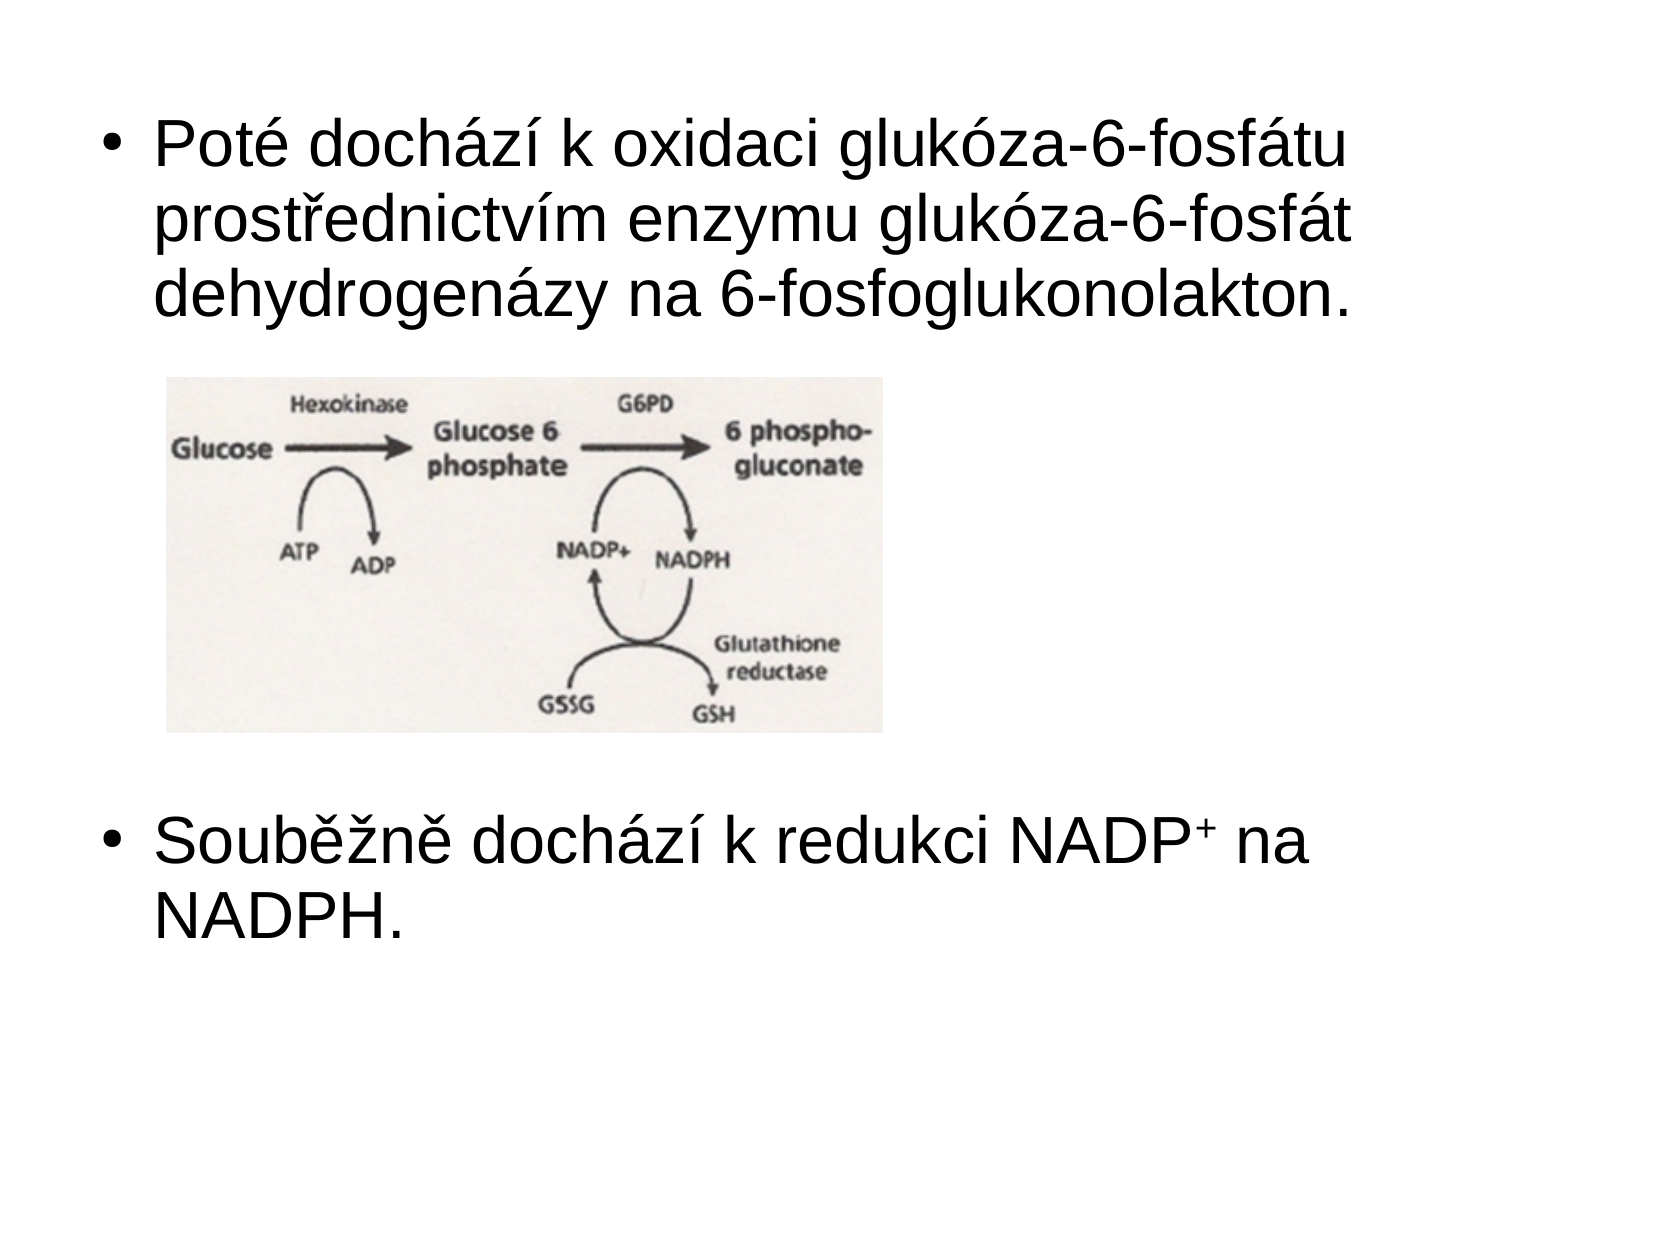

# Poté dochází k oxidaci glukóza-6-fosfátu prostřednictvím enzymu glukóza-6-fosfát dehydrogenázy na 6-fosfoglukonolakton.
Souběžně dochází k redukci NADP+ na NADPH.